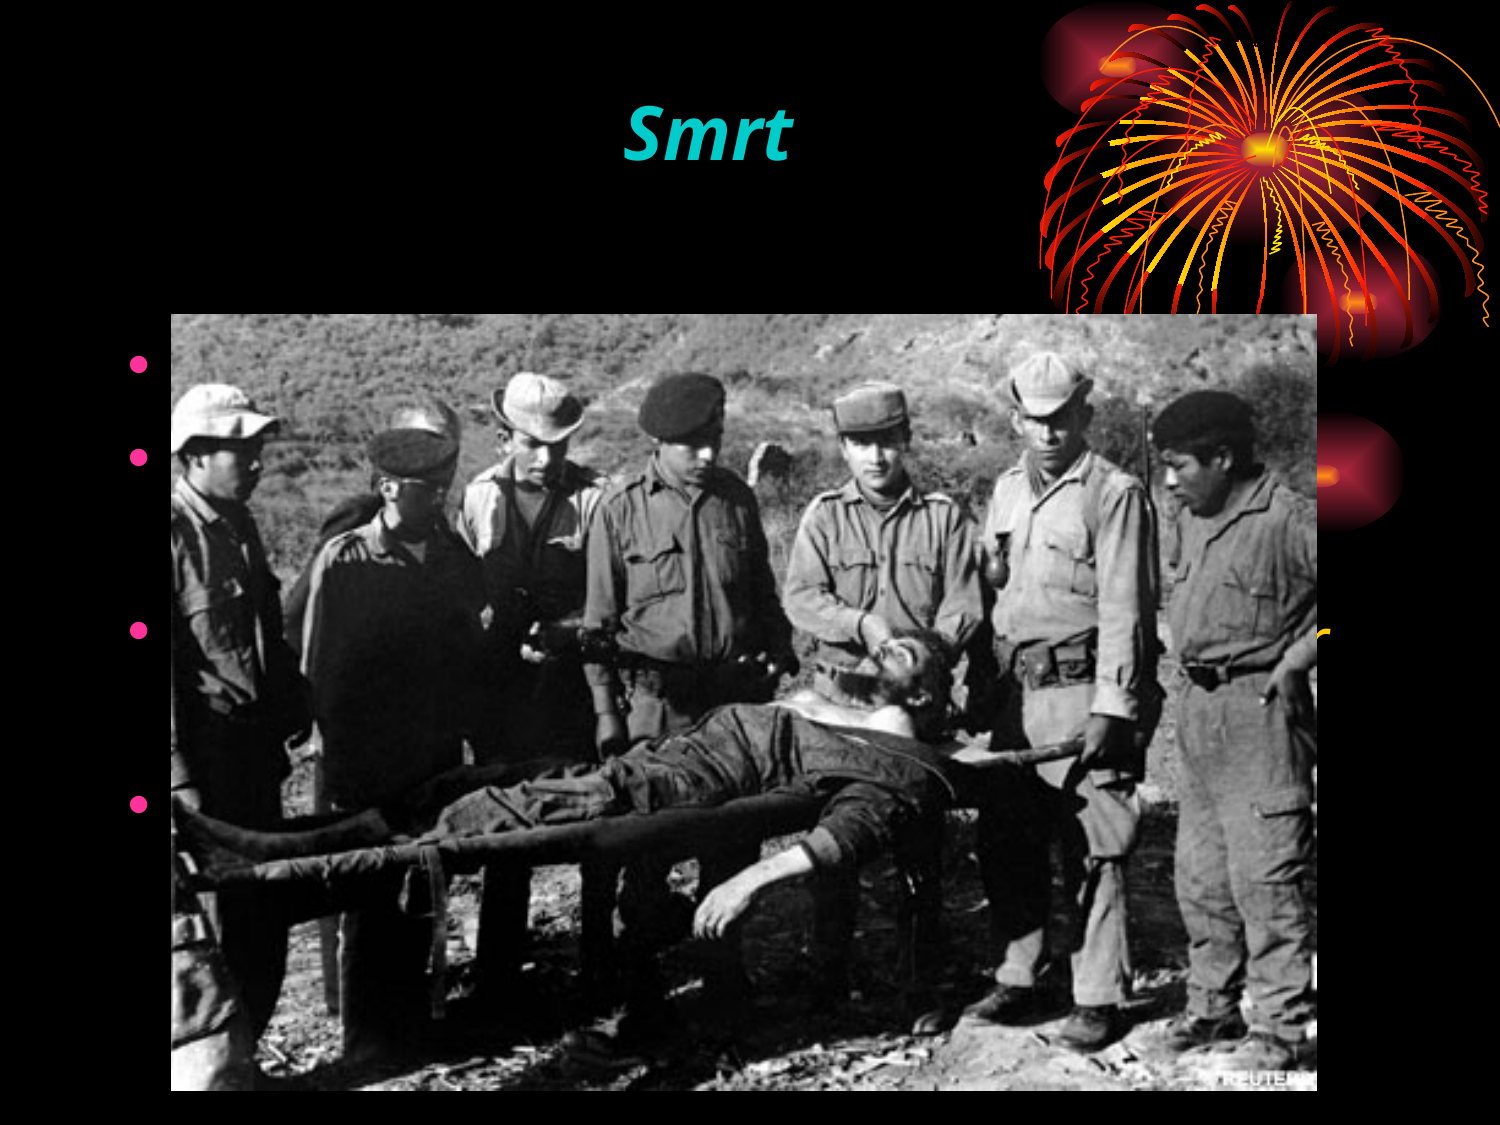

#
Smrt
Che želi širiti svoje idejo po Ameriki
CIA ga išče a se spretno izmika pastem
Njegova zadje postaja je Igueras kjer ga CIA med spanjem ubije
Ovando ga da sežgati in skrivno pokopati v Valle grande